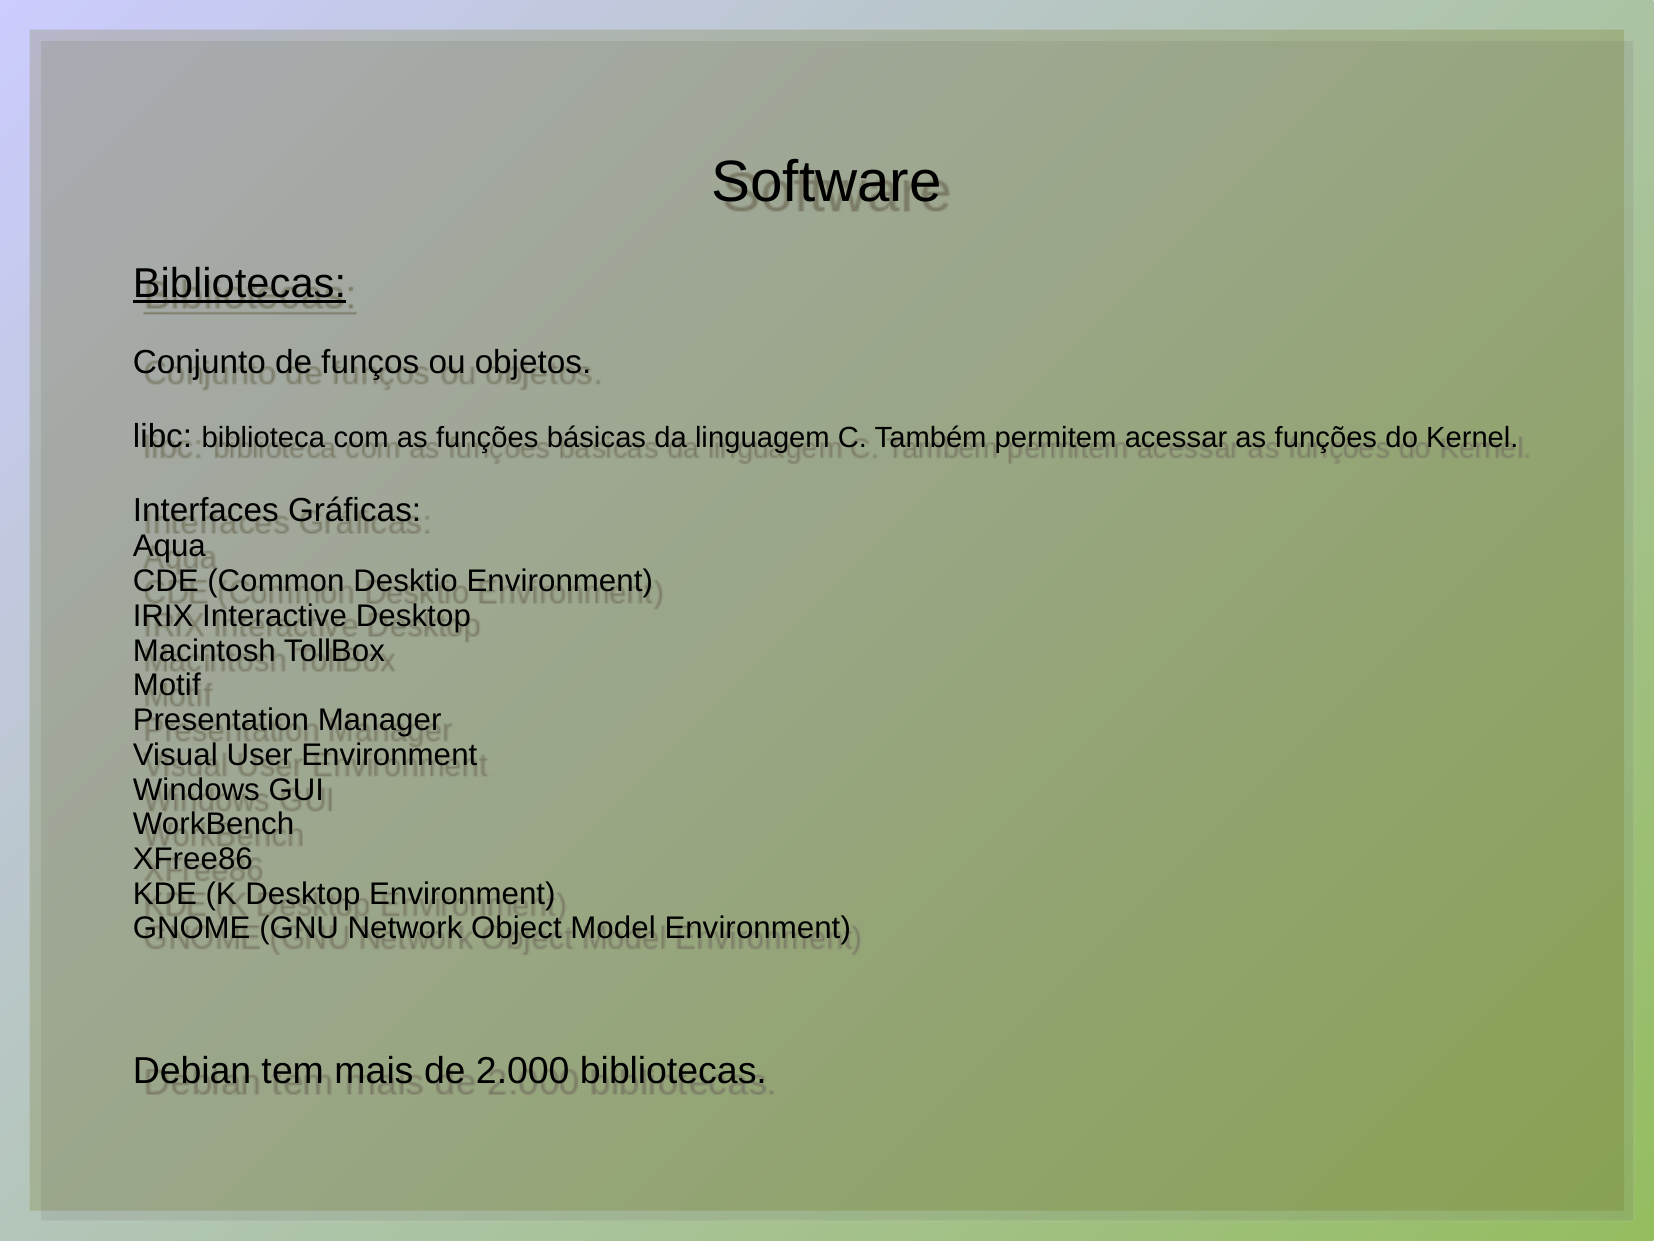

Software
Bibliotecas:
Conjunto de funços ou objetos.
libc: biblioteca com as funções básicas da linguagem C. Também permitem acessar as funções do Kernel.
Interfaces Gráficas:
Aqua
CDE (Common Desktio Environment)
IRIX Interactive Desktop
Macintosh TollBox
Motif
Presentation Manager
Visual User Environment
Windows GUI
WorkBench
XFree86
KDE (K Desktop Environment)
GNOME (GNU Network Object Model Environment)
Debian tem mais de 2.000 bibliotecas.